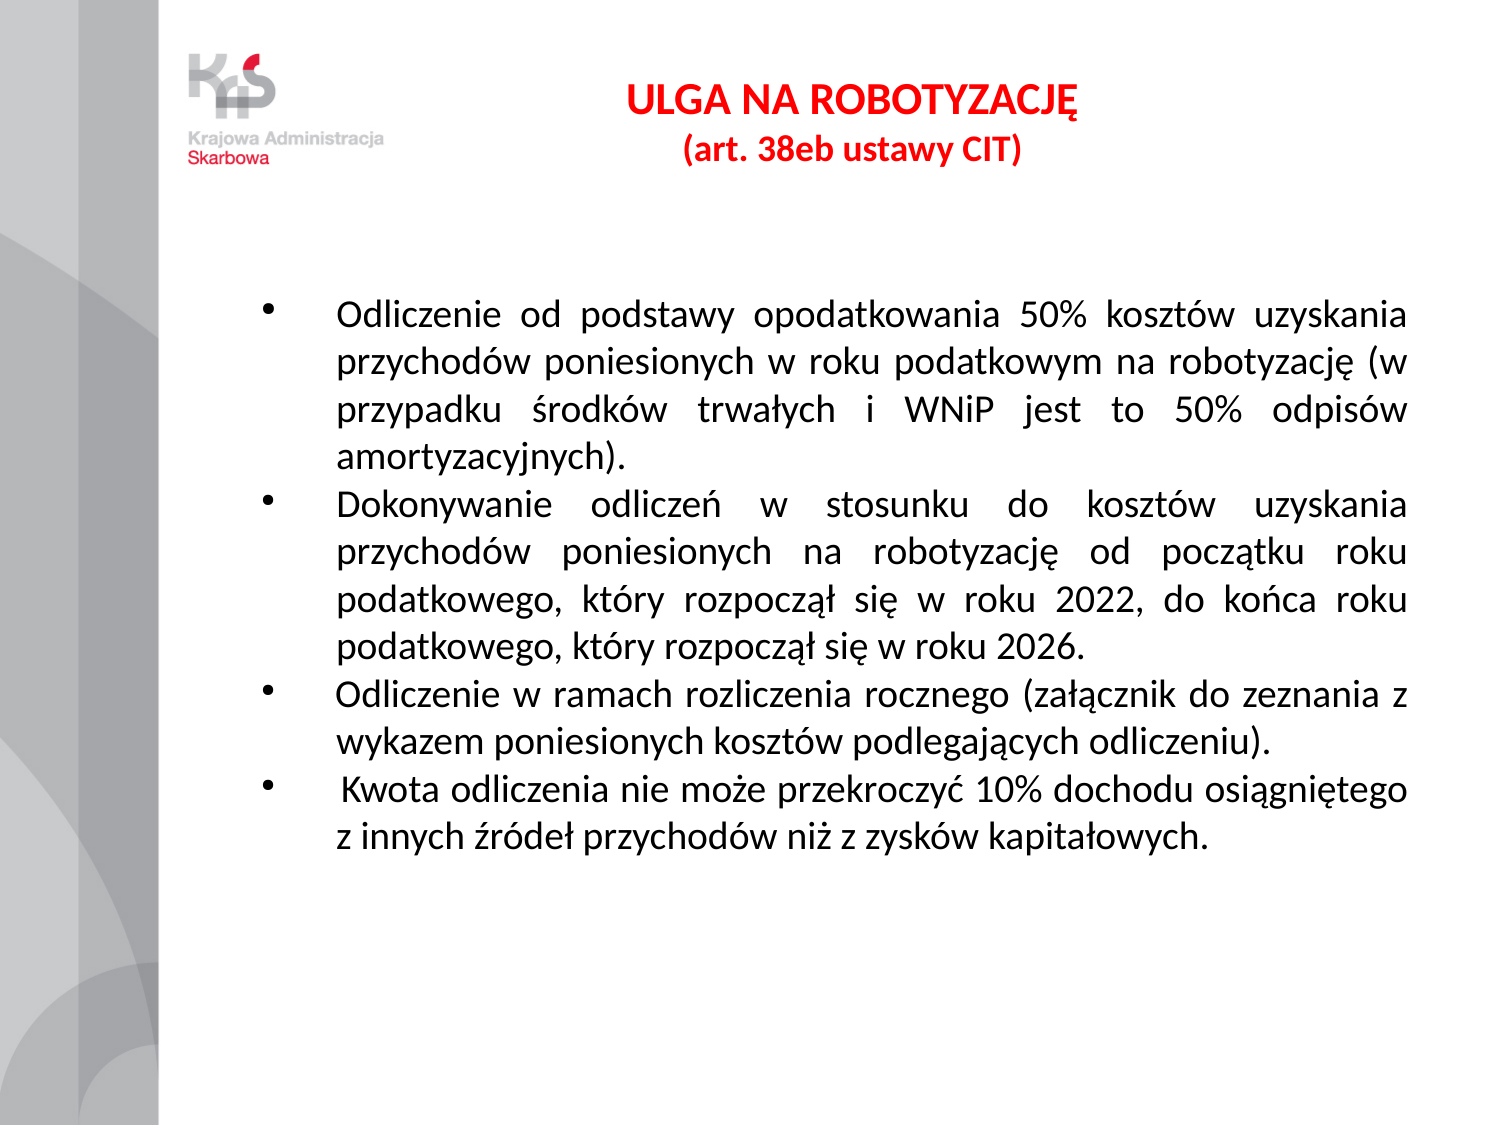

# ULGA NA ROBOTYZACJĘ (art. 38eb ustawy CIT)
 Odliczenie od podstawy opodatkowania 50% kosztów uzyskania przychodów poniesionych w roku podatkowym na robotyzację (w przypadku środków trwałych i WNiP jest to 50% odpisów amortyzacyjnych).
 Dokonywanie odliczeń w stosunku do kosztów uzyskania przychodów poniesionych na robotyzację od początku roku podatkowego, który rozpoczął się w roku 2022, do końca roku podatkowego, który rozpoczął się w roku 2026.
 Odliczenie w ramach rozliczenia rocznego (załącznik do zeznania z wykazem poniesionych kosztów podlegających odliczeniu).
 Kwota odliczenia nie może przekroczyć 10% dochodu osiągniętego z innych źródeł przychodów niż z zysków kapitałowych.